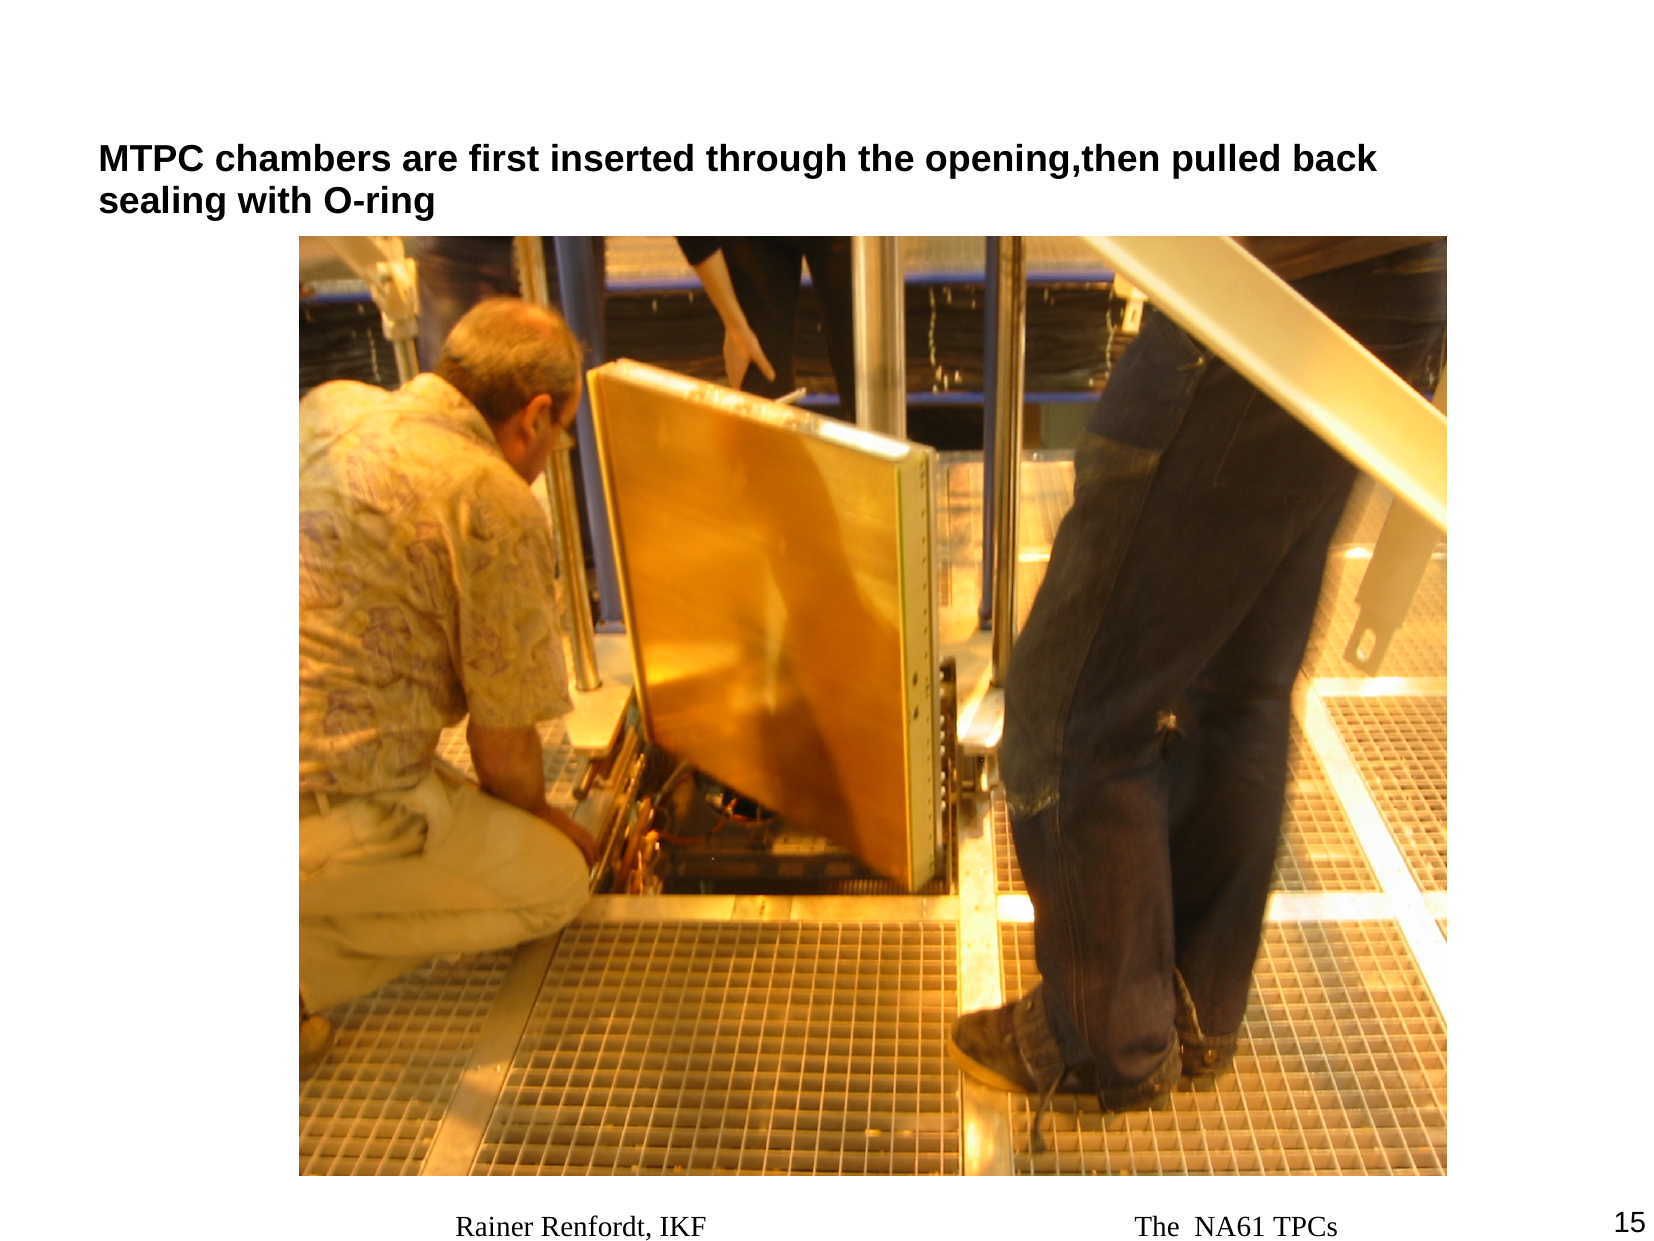

# MTPC chambers are first inserted through the opening,then pulled back sealing with O-ring